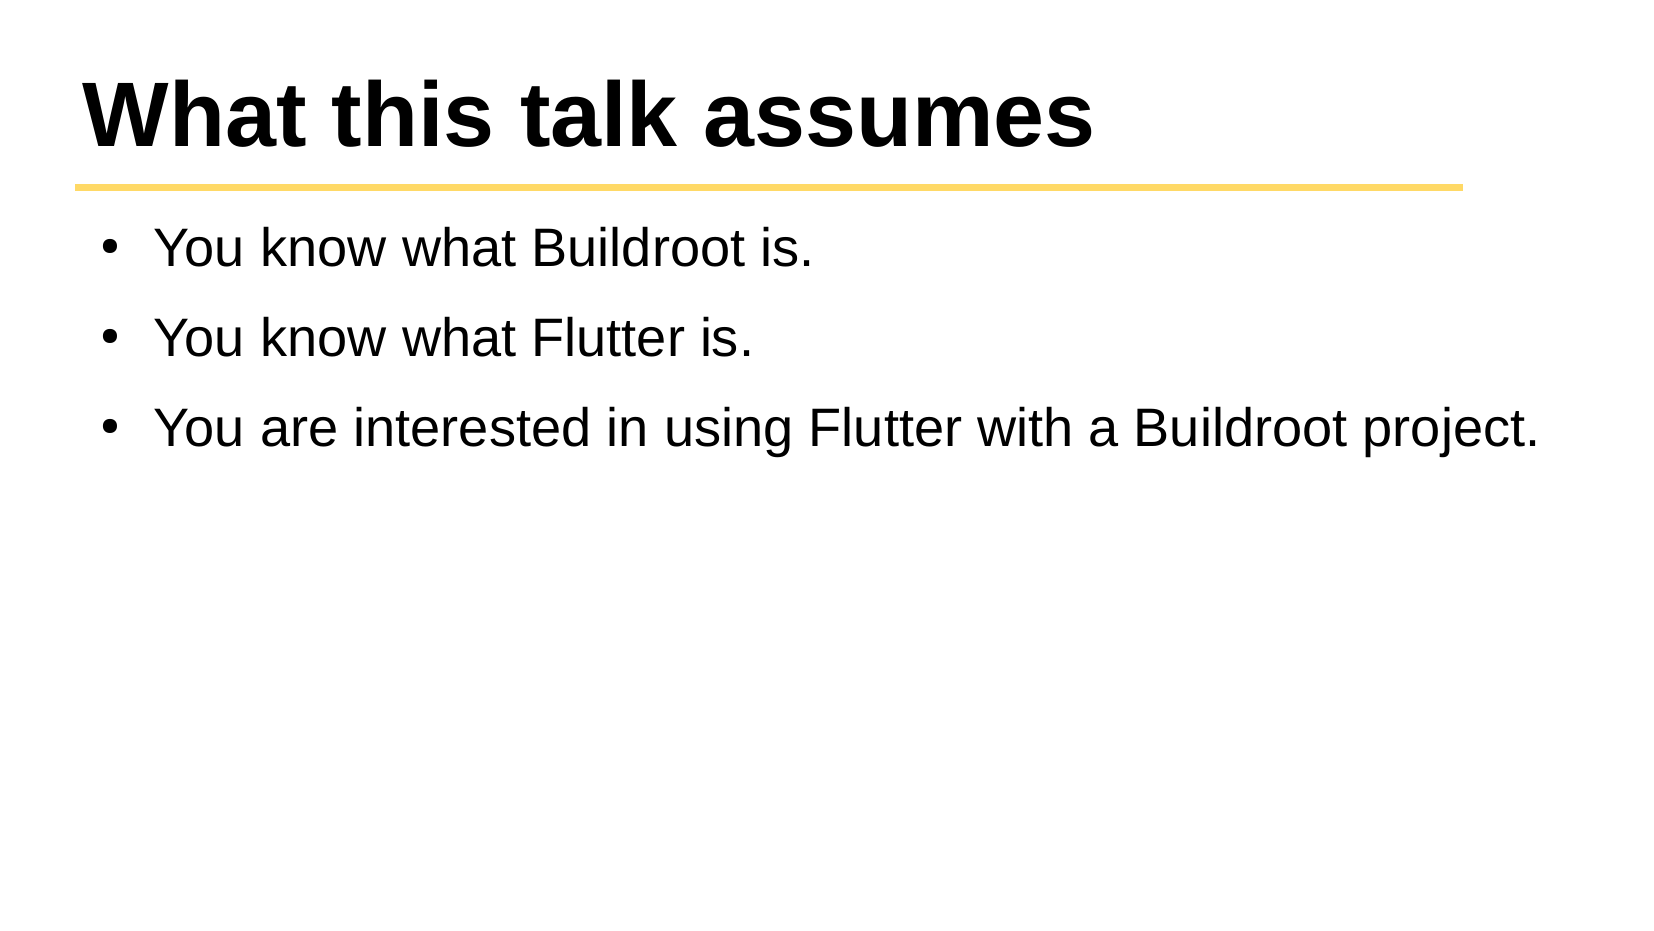

# What this talk assumes
You know what Buildroot is.
You know what Flutter is.
You are interested in using Flutter with a Buildroot project.